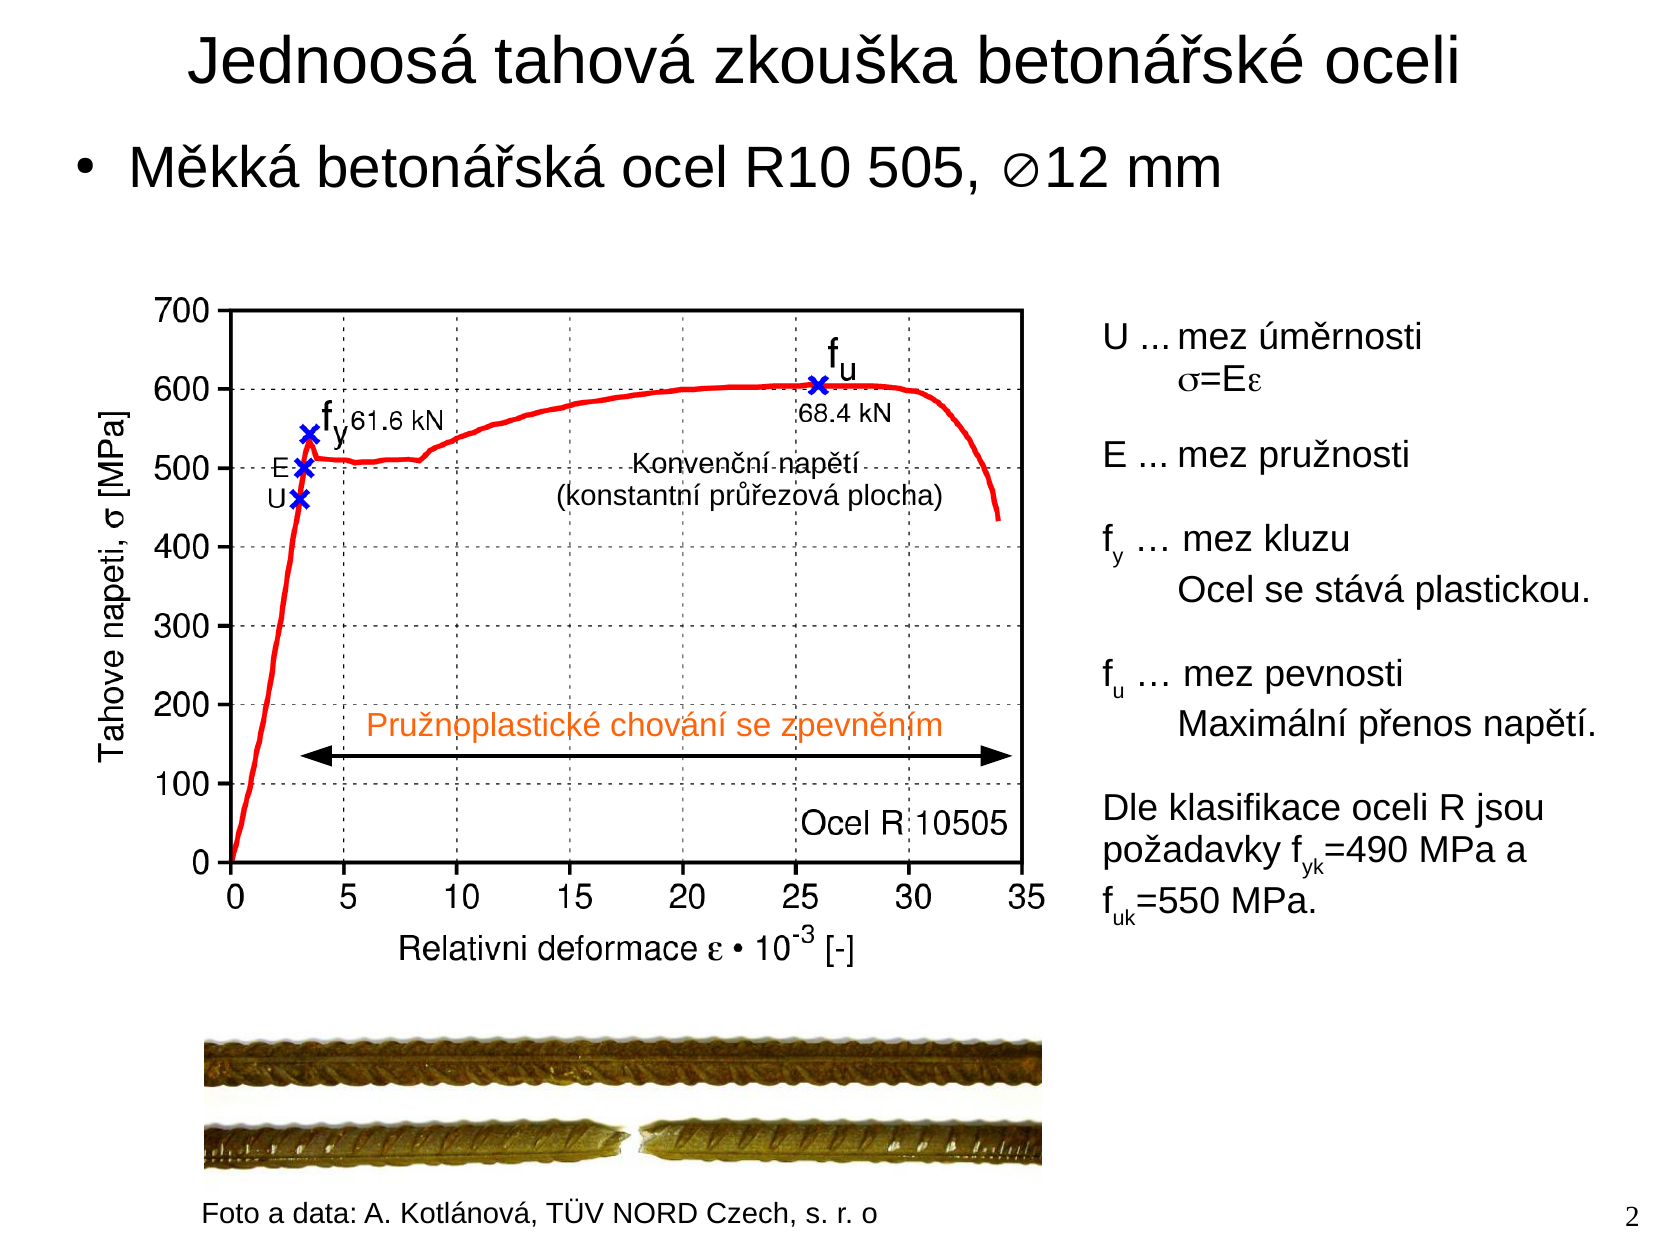

# Jednoosá tahová zkouška betonářské oceli
Měkká betonářská ocel R10 505, Æ12 mm
U ...	mez úměrnosti
	s=Ee
E ...	mez pružnosti
fy … mez kluzu
	Ocel se stává plastickou.
fu … mez pevnosti 				Maximální přenos napětí.
Dle klasifikace oceli R jsou požadavky fyk=490 MPa a fuk=550 MPa.
Konvenční napětí
(konstantní průřezová plocha)
Pružnoplastické chování se zpevněním
Foto a data: A. Kotlánová, TÜV NORD Czech, s. r. o
2